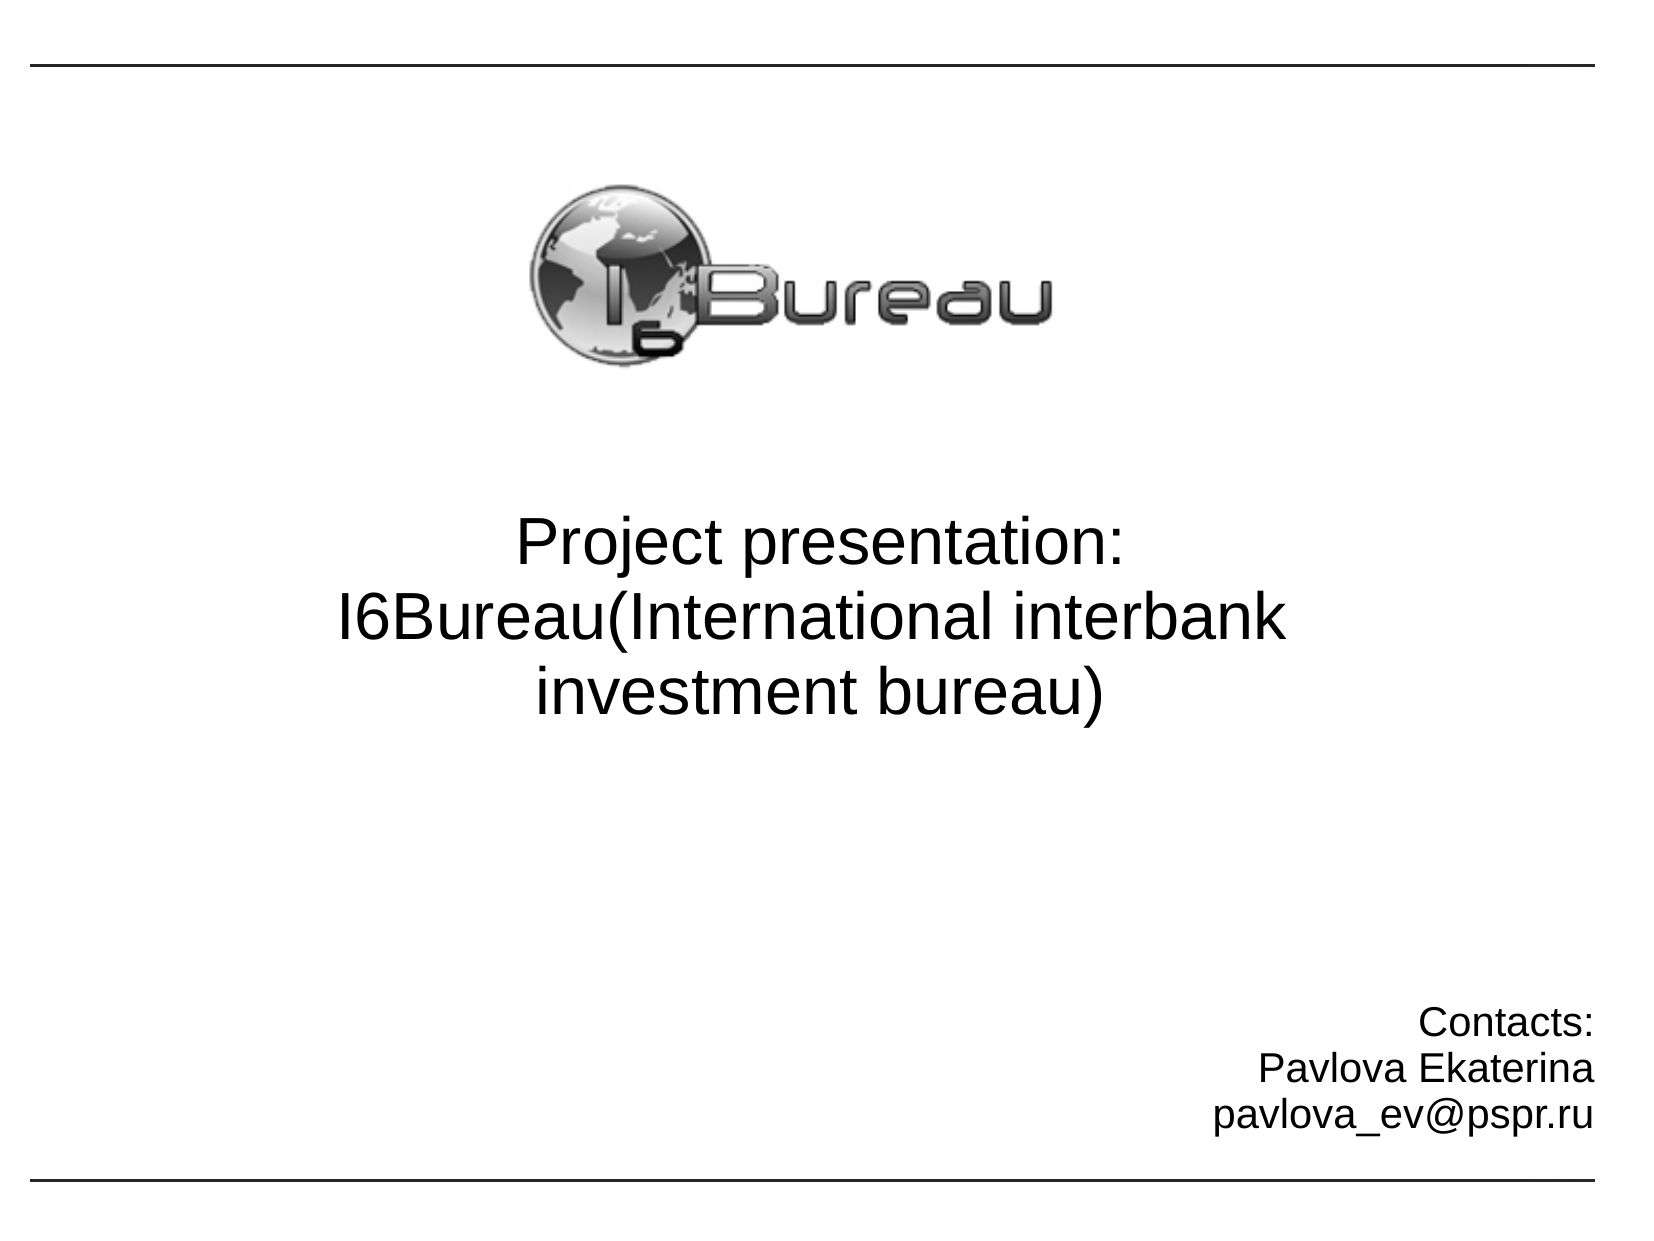

# Project presentation: I6Bureau(International interbank investment bureau)
Contacts:
Pavlova Ekaterina
pavlova_ev@pspr.ru